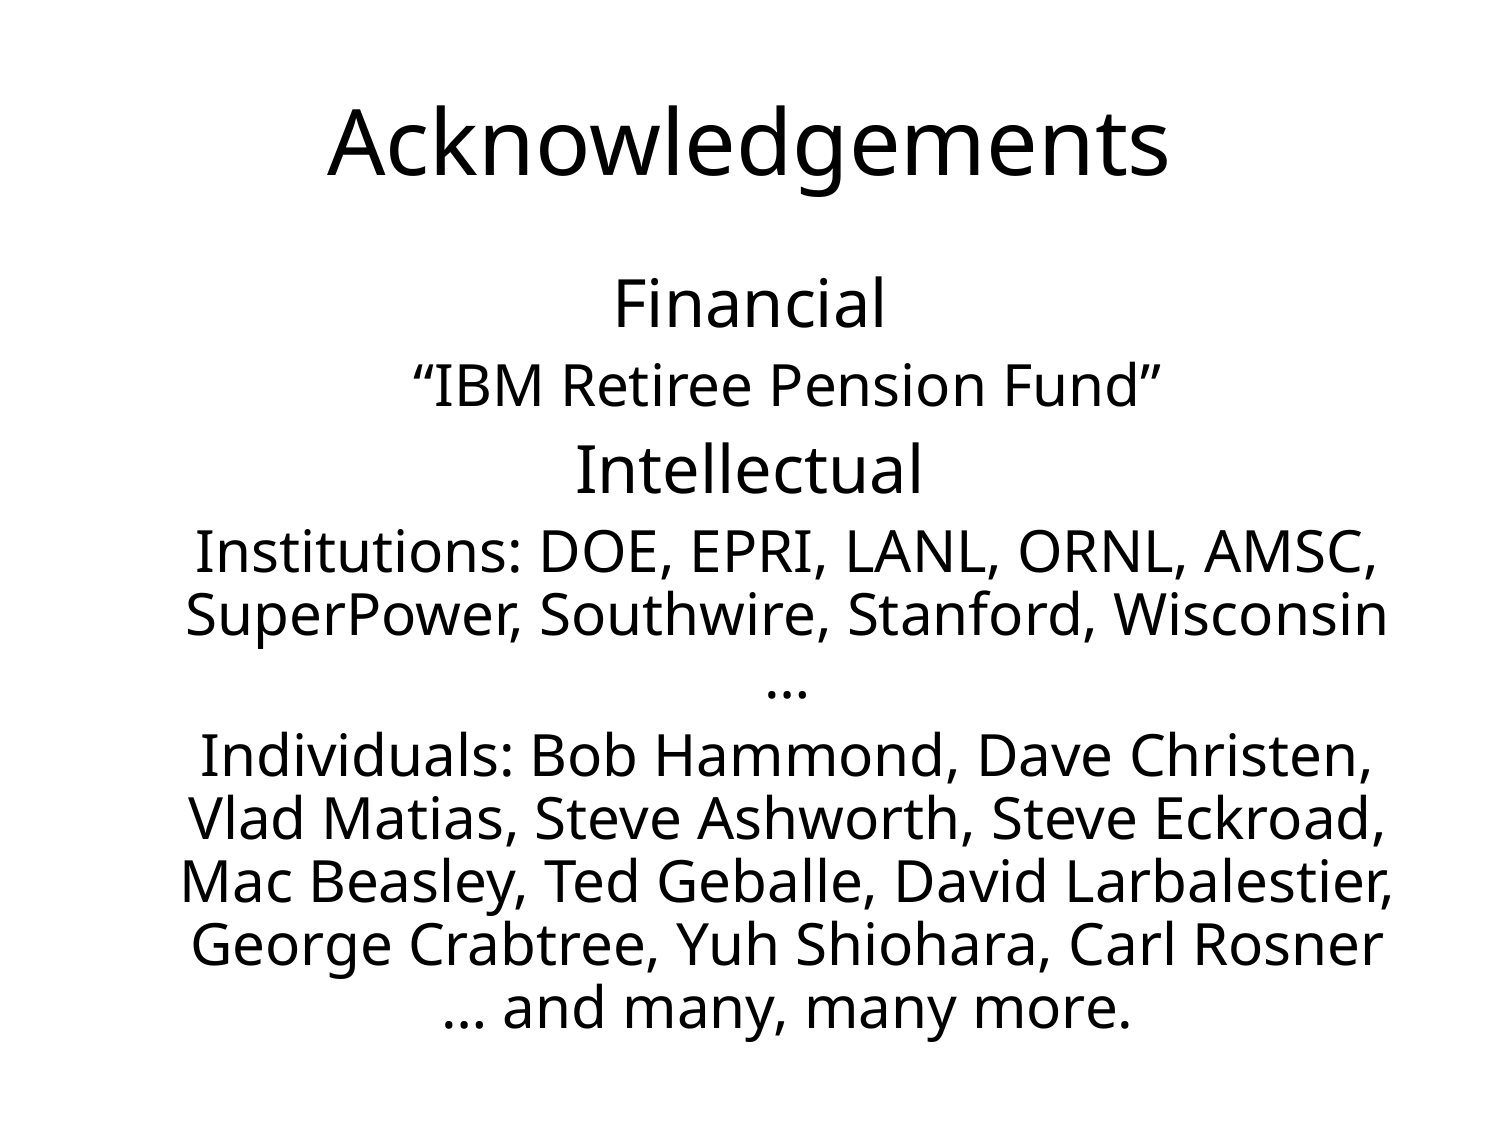

# Acknowledgements
Financial
“IBM Retiree Pension Fund”
Intellectual
Institutions: DOE, EPRI, LANL, ORNL, AMSC, SuperPower, Southwire, Stanford, Wisconsin …
Individuals: Bob Hammond, Dave Christen, Vlad Matias, Steve Ashworth, Steve Eckroad, Mac Beasley, Ted Geballe, David Larbalestier, George Crabtree, Yuh Shiohara, Carl Rosner … and many, many more.